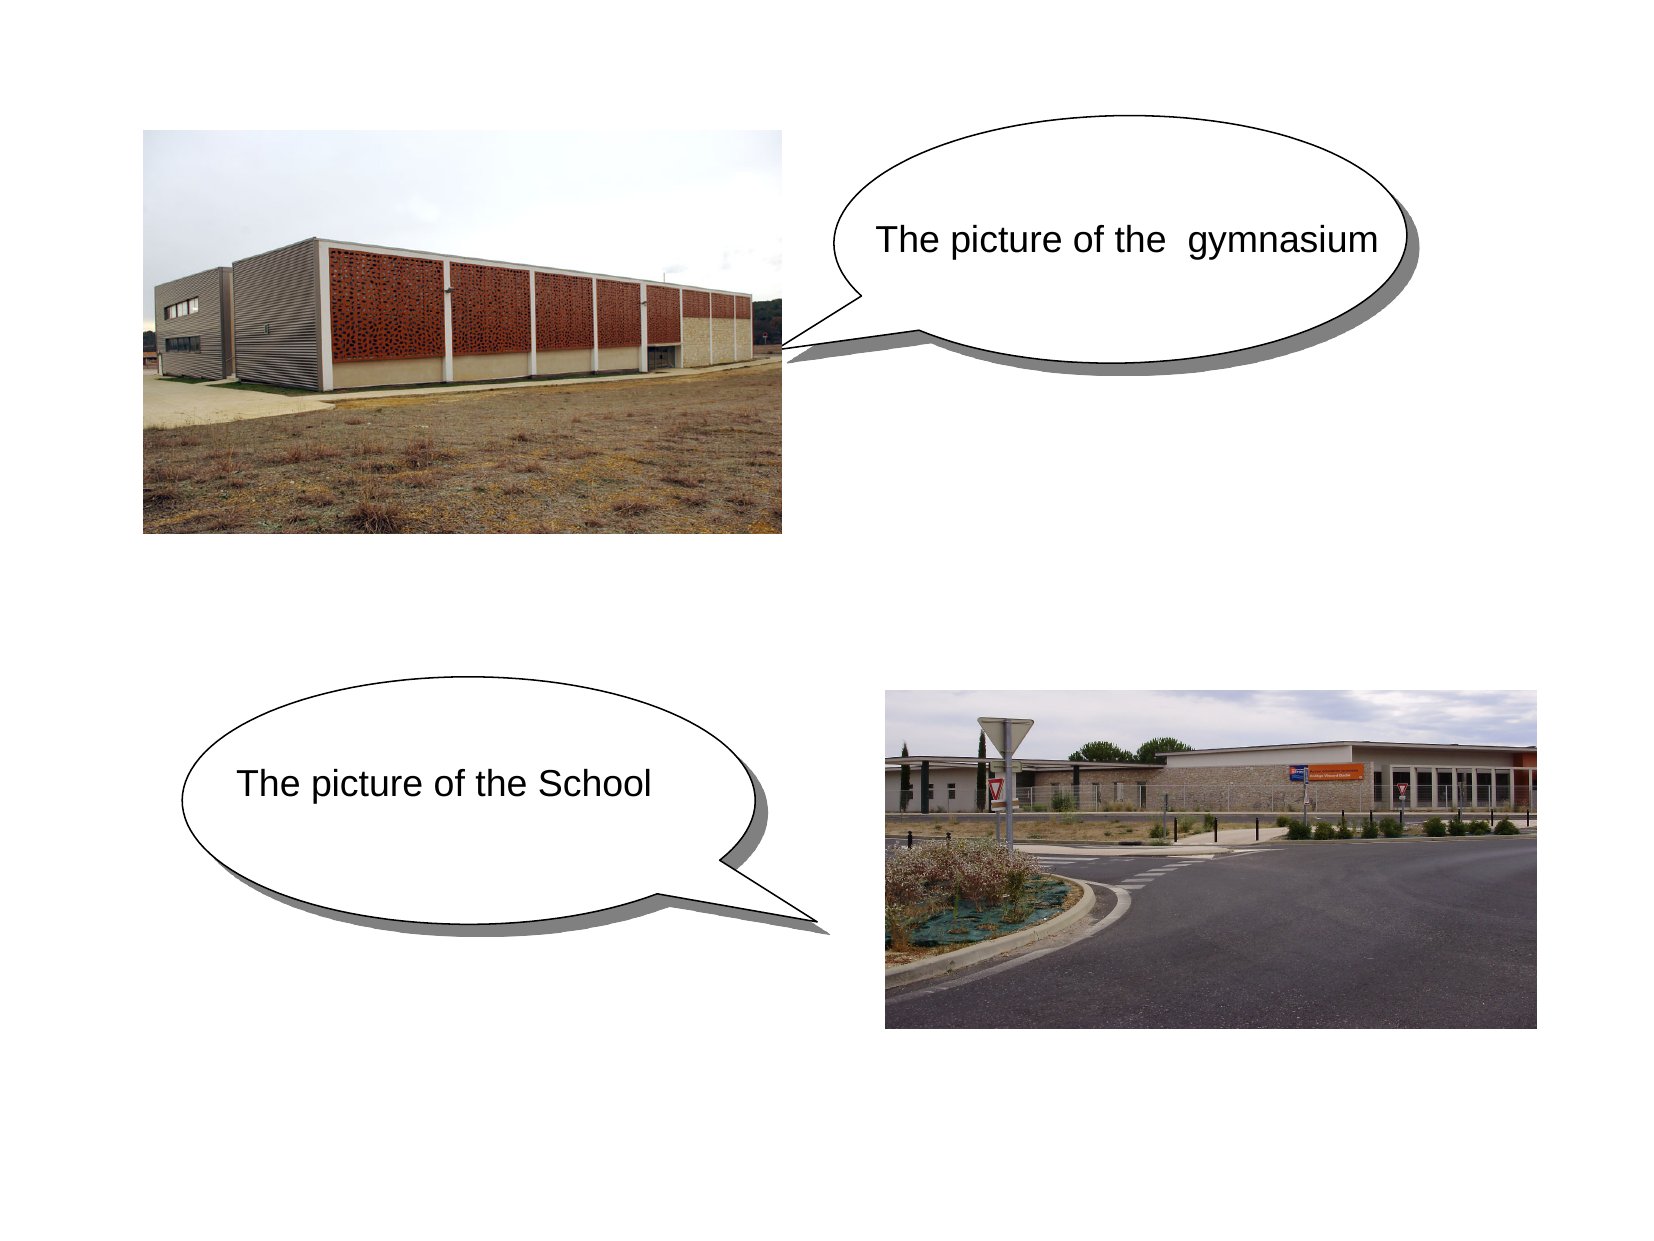

The picture of the gymnasium
The picture of the School